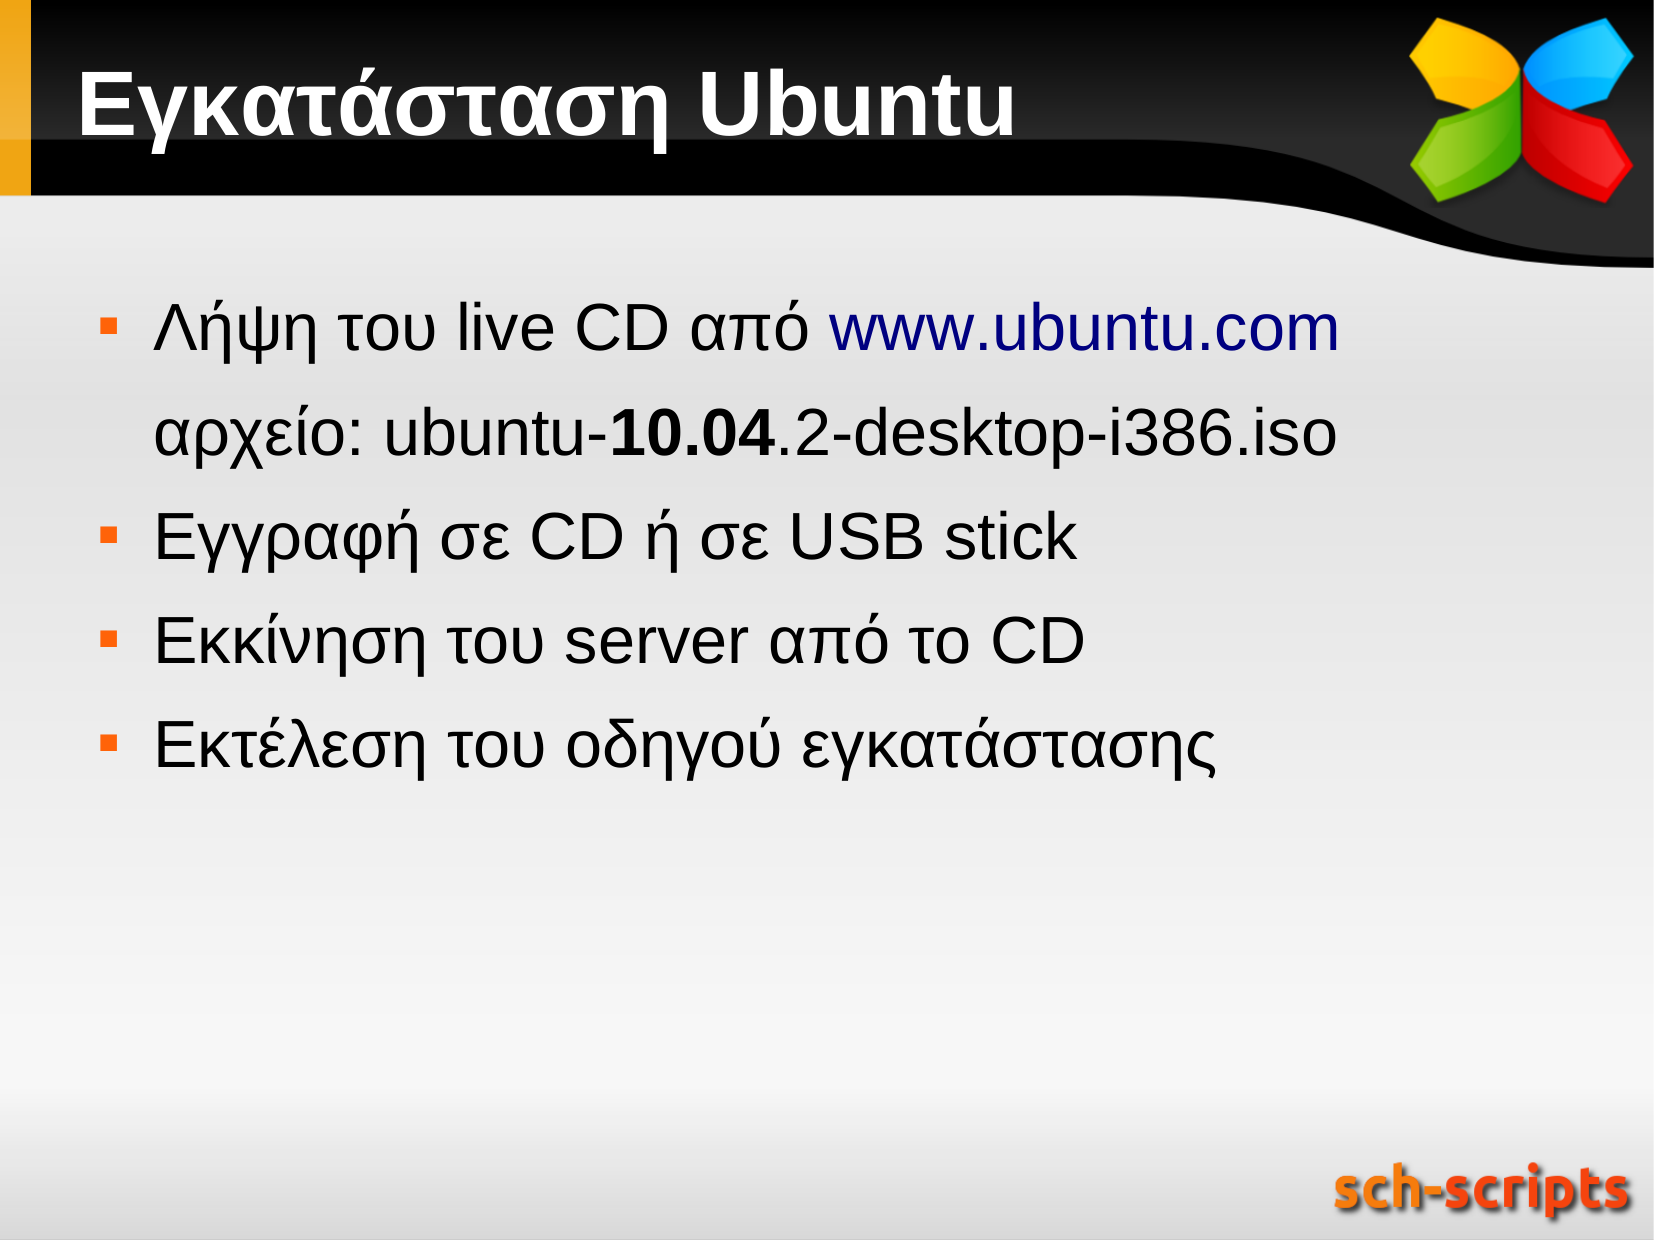

# Εγκατάσταση Ubuntu
Λήψη του live CD από www.ubuntu.com
αρχείο: ubuntu-10.04.2-desktop-i386.iso
Εγγραφή σε CD ή σε USB stick
Εκκίνηση του server από το CD
Εκτέλεση του οδηγού εγκατάστασης